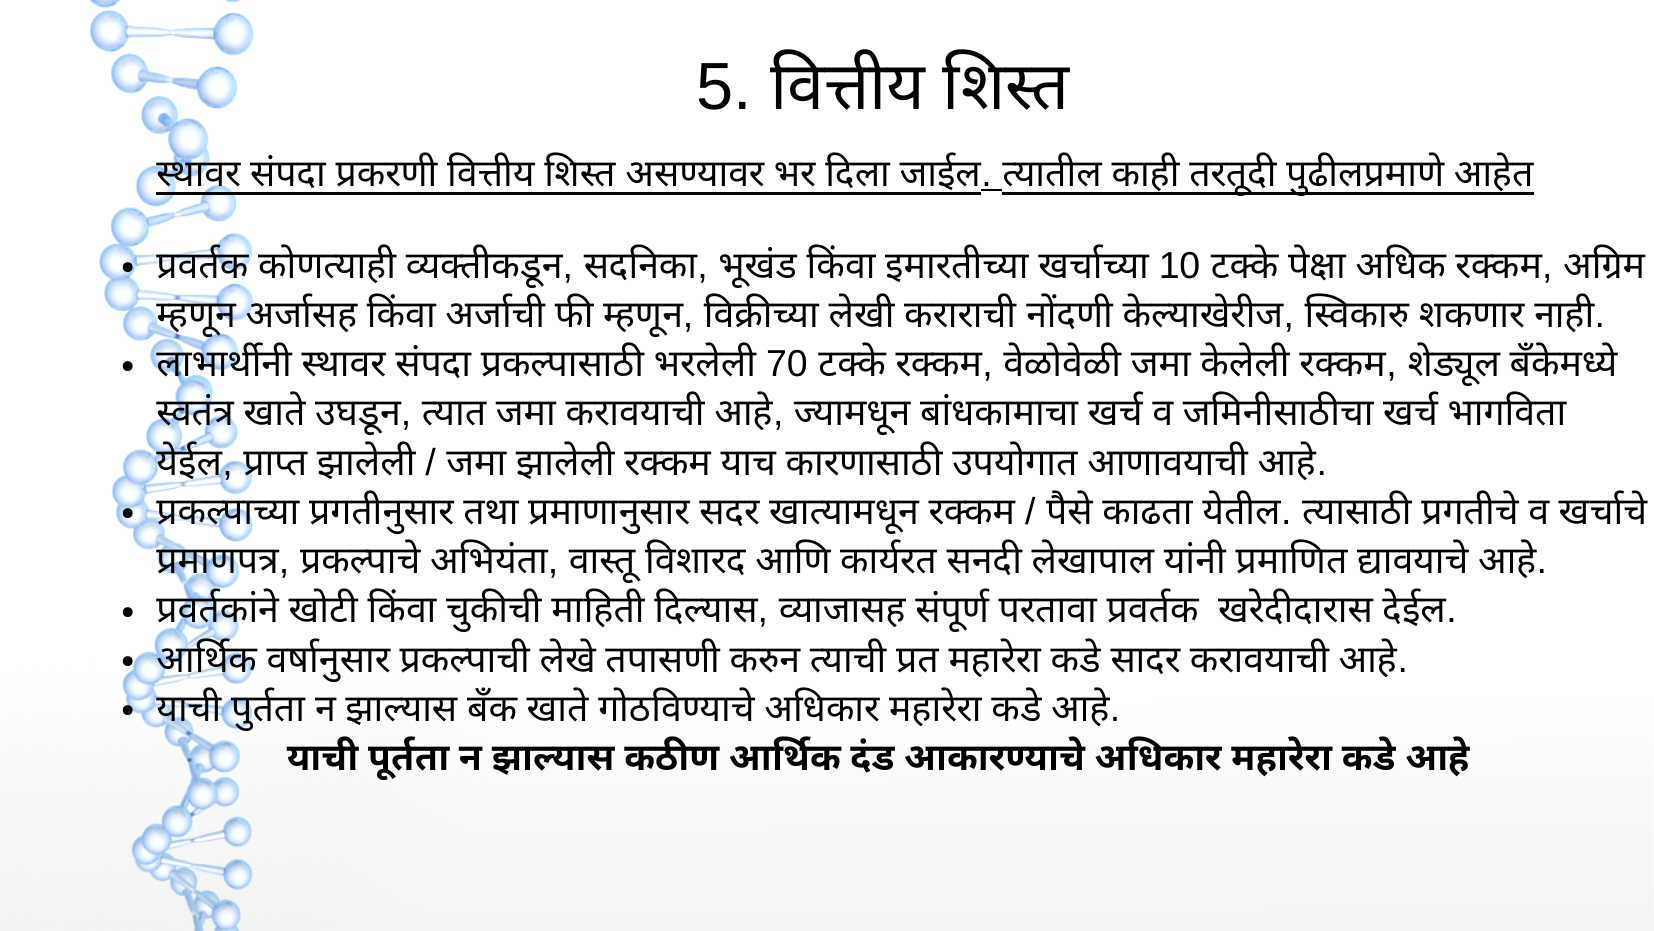

5. वित्तीय शिस्त
स्थावर संपदा प्रकरणी वित्तीय शिस्त असण्यावर भर दिला जाईल. त्यातील काही तरतूदी पुढीलप्रमाणे आहेत
प्रवर्तक कोणत्याही व्यक्तीकडून, सदनिका, भूखंड किंवा इमारतीच्या खर्चाच्या 10 टक्के पेक्षा अधिक रक्कम, अग्रिम म्हणून अर्जासह किंवा अर्जाची फी म्हणून, विक्रीच्या लेखी कराराची नोंदणी केल्याखेरीज, स्विकारु शकणार नाही.
लाभार्थीनी स्थावर संपदा प्रकल्पासाठी भरलेली 70 टक्के रक्कम, वेळोवेळी जमा केलेली रक्कम, शेड्यूल बँकेमध्ये स्वतंत्र खाते उघडून, त्यात जमा करावयाची आहे, ज्यामधून बांधकामाचा खर्च व जमिनीसाठीचा खर्च भागविता येईल, प्राप्त झालेली / जमा झालेली रक्कम याच कारणासाठी उपयोगात आणावयाची आहे.
प्रकल्पाच्या प्रगतीनुसार तथा प्रमाणानुसार सदर खात्यामधून रक्कम / पैसे काढता येतील. त्यासाठी प्रगतीचे व खर्चाचे प्रमाणपत्र, प्रकल्पाचे अभियंता, वास्तू विशारद आणि कार्यरत सनदी लेखापाल यांनी प्रमाणित द्यावयाचे आहे.
प्रवर्तकांने खोटी किंवा चुकीची माहिती दिल्यास, व्याजासह संपूर्ण परतावा प्रवर्तक खरेदीदारास देईल.
आर्थिक वर्षानुसार प्रकल्पाची लेखे तपासणी करुन त्याची प्रत महारेरा कडे सादर करावयाची आहे.
याची पुर्तता न झाल्यास बँक खाते गोठविण्याचे अधिकार महारेरा कडे आहे.
 याची पूर्तता न झाल्यास कठीण आर्थिक दंड आकारण्याचे अधिकार महारेरा कडे आहे